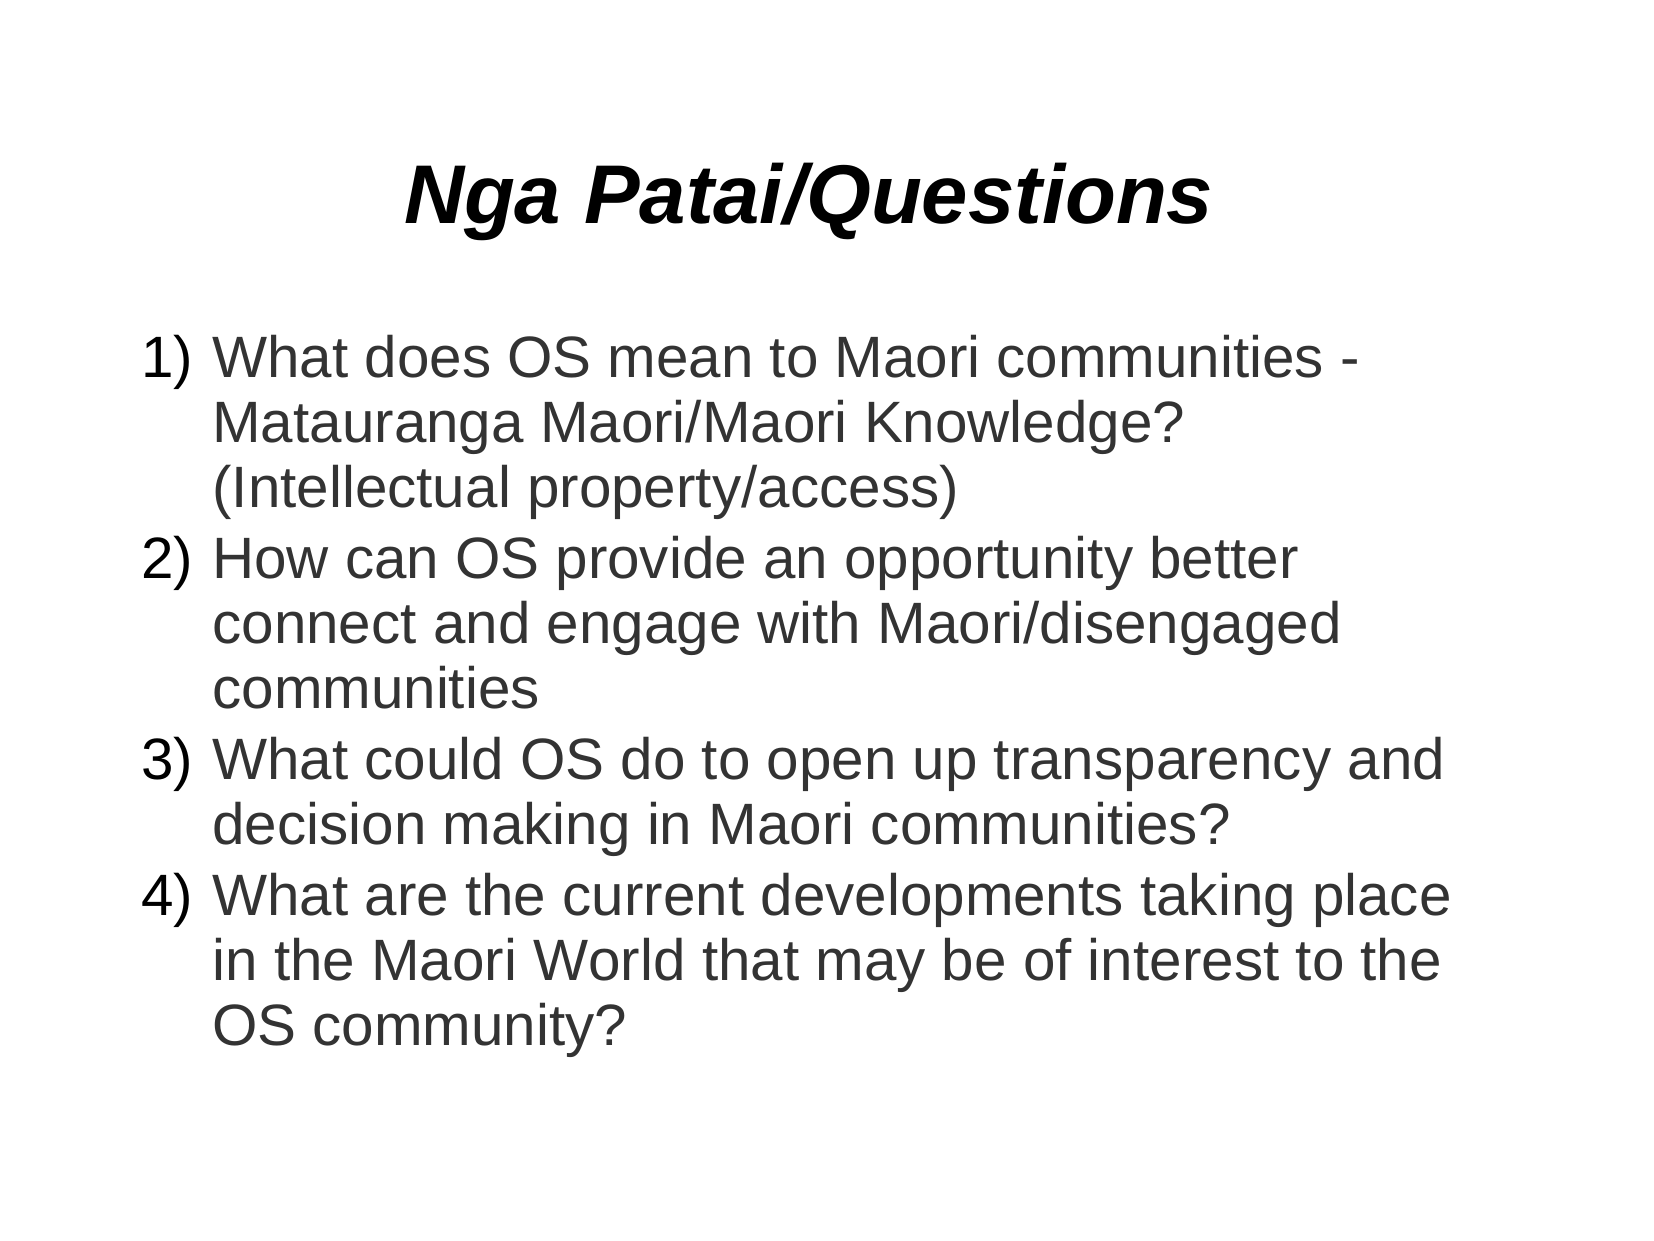

# Nga Patai/Questions
What does OS mean to Maori communities - Matauranga Maori/Maori Knowledge? (Intellectual property/access)
How can OS provide an opportunity better connect and engage with Maori/disengaged communities
What could OS do to open up transparency and decision making in Maori communities?
What are the current developments taking place in the Maori World that may be of interest to the OS community?